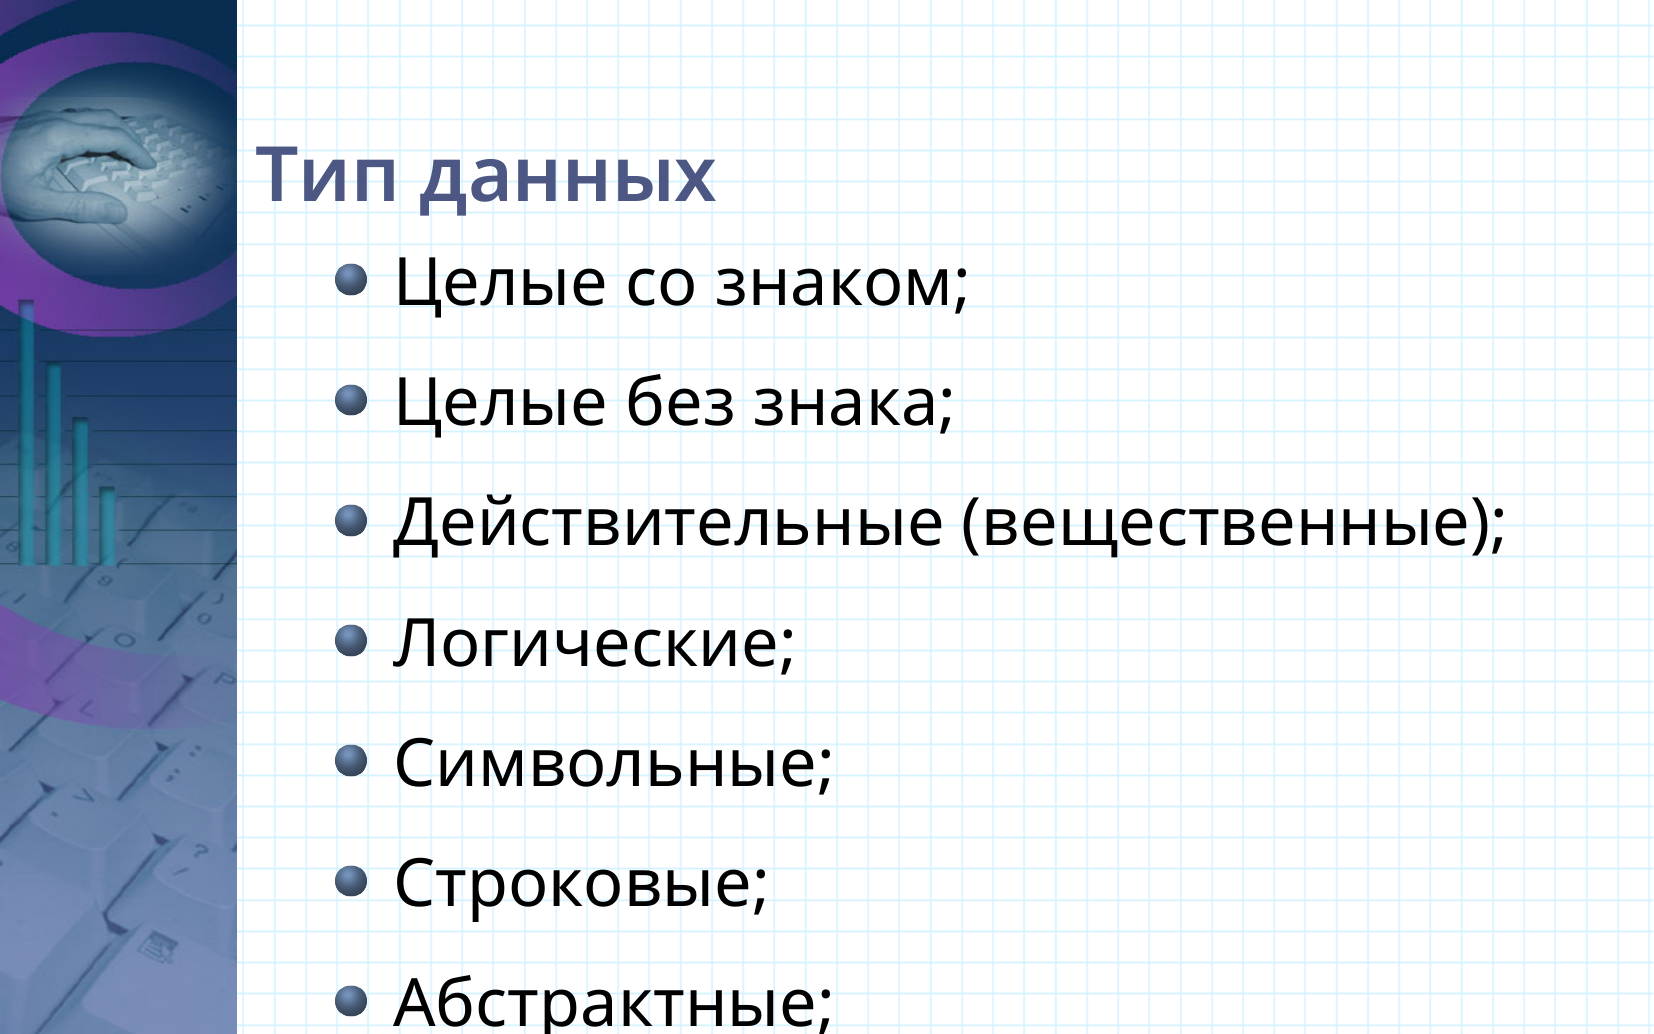

# Тип данных
Целые со знаком;
Целые без знака;
Действительные (вещественные);
Логические;
Символьные;
Строковые;
Абстрактные;